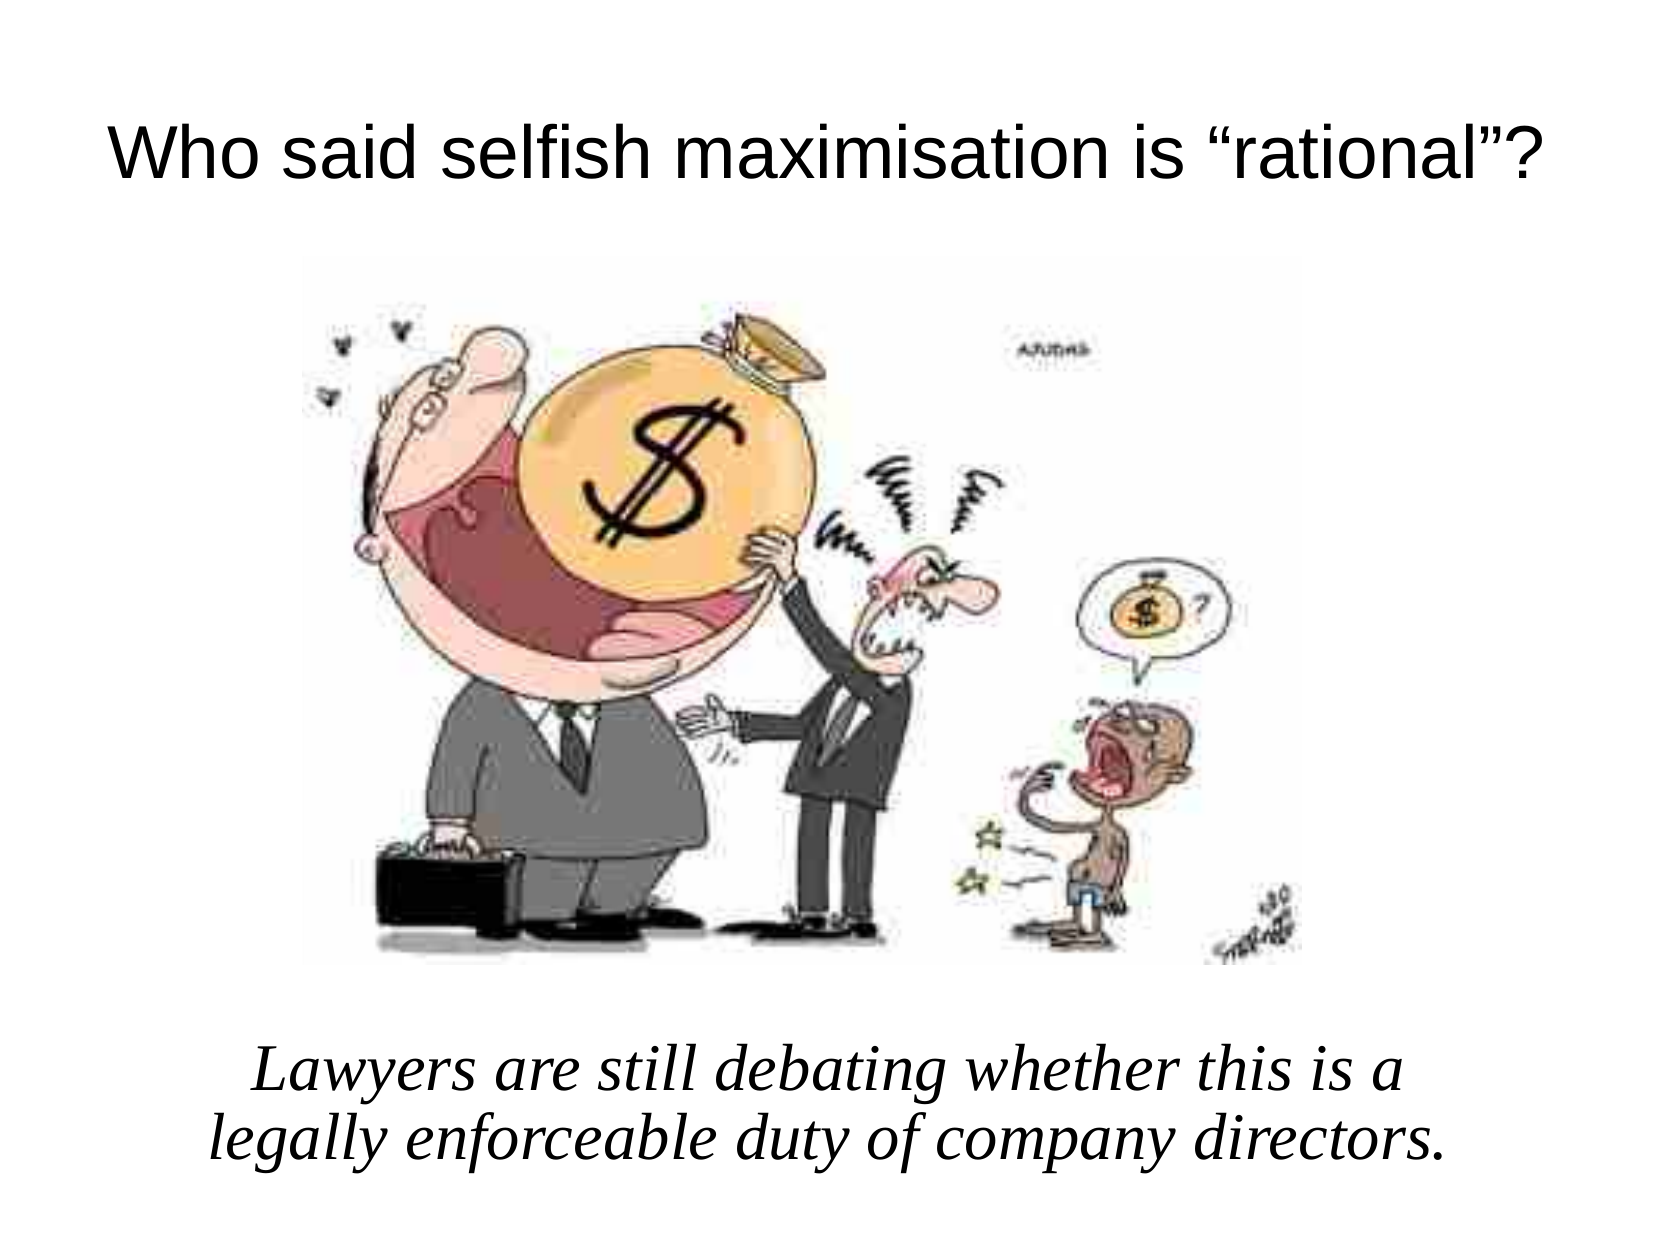

# Who said selfish maximisation is “rational”?
 Lawyers are still debating whether this is a legally enforceable duty of company directors.